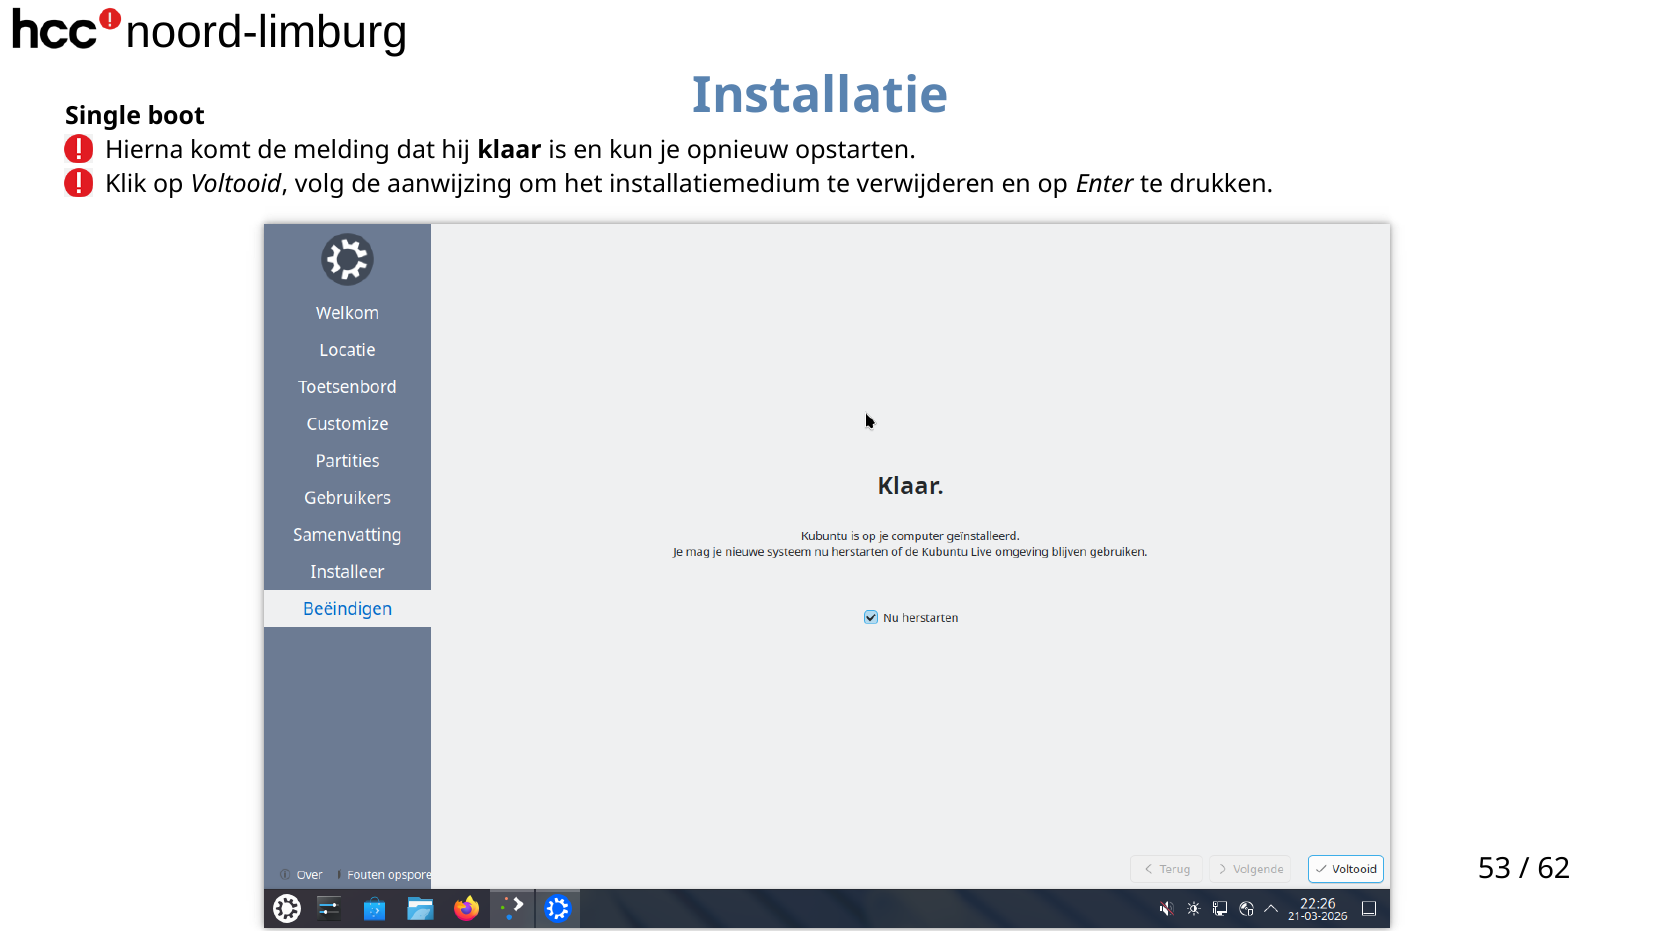

Installatie
# Single boot
 Hierna komt de melding dat hij klaar is en kun je opnieuw opstarten.
 Klik op Voltooid, volg de aanwijzing om het installatiemedium te verwijderen en op Enter te drukken.
53